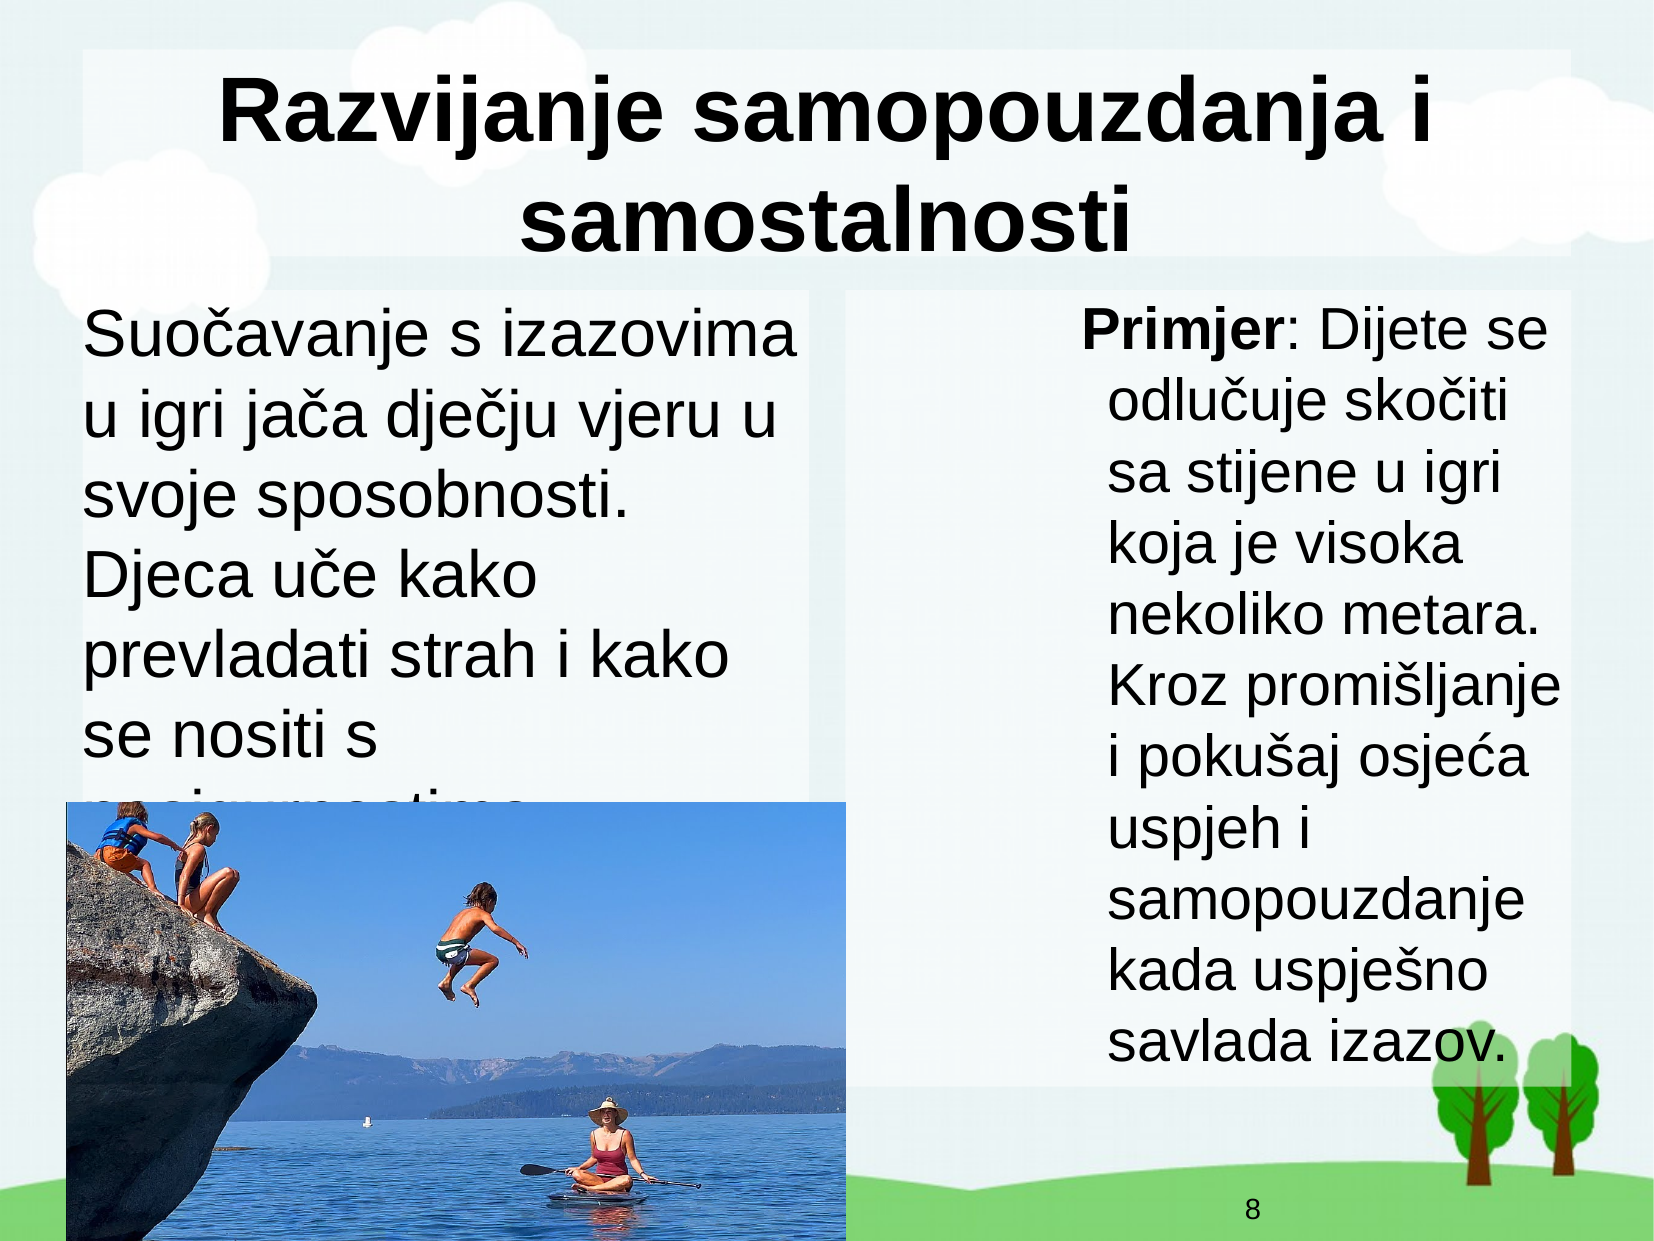

# Razvijanje samopouzdanja i samostalnosti
Suočavanje s izazovima u igri jača dječju vjeru u svoje sposobnosti. Djeca uče kako prevladati strah i kako se nositi s nesigurnostima.
Primjer: Dijete se odlučuje skočiti sa stijene u igri koja je visoka nekoliko metara. Kroz promišljanje i pokušaj osjeća uspjeh i samopouzdanje kada uspješno savlada izazov.